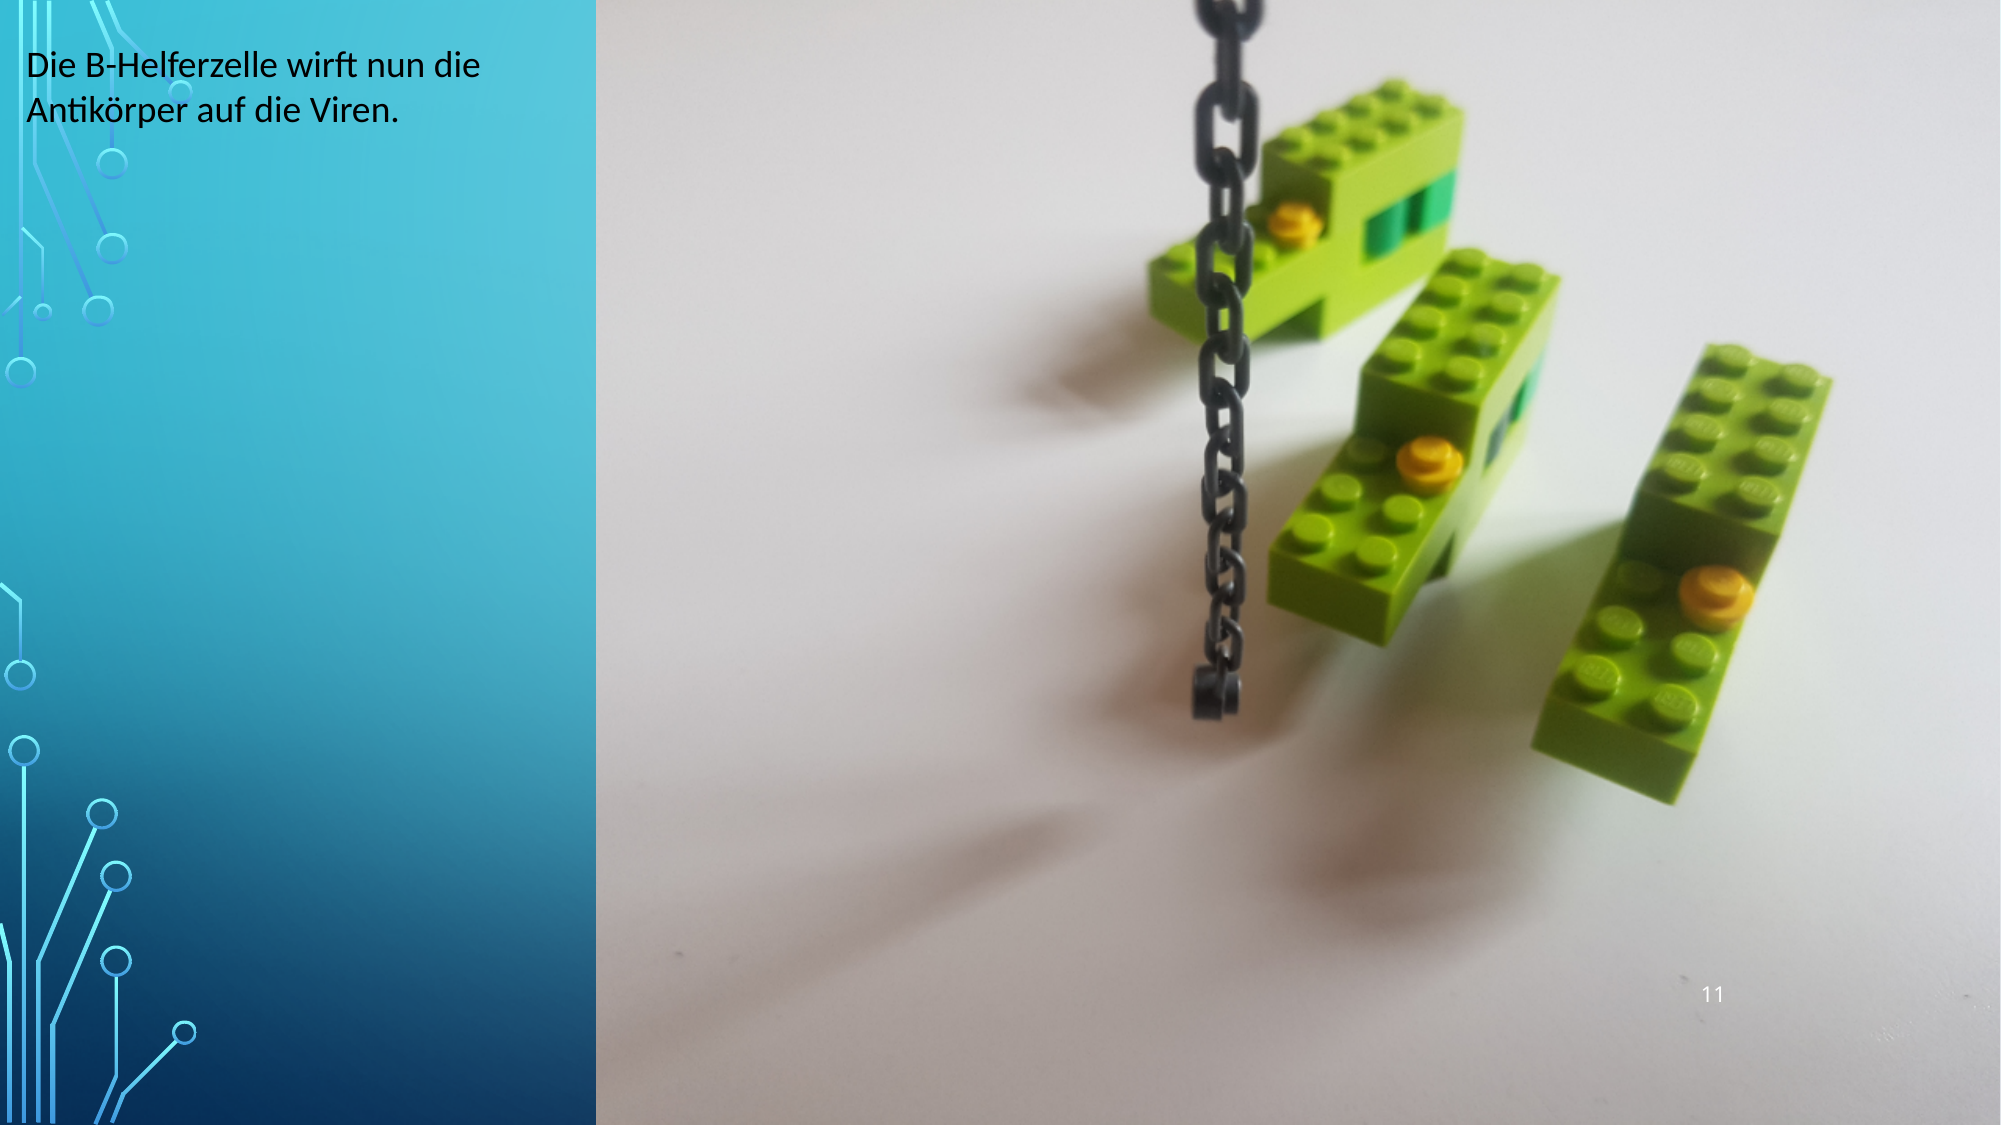

Die B-Helferzelle wirft nun die Antikörper auf die Viren.